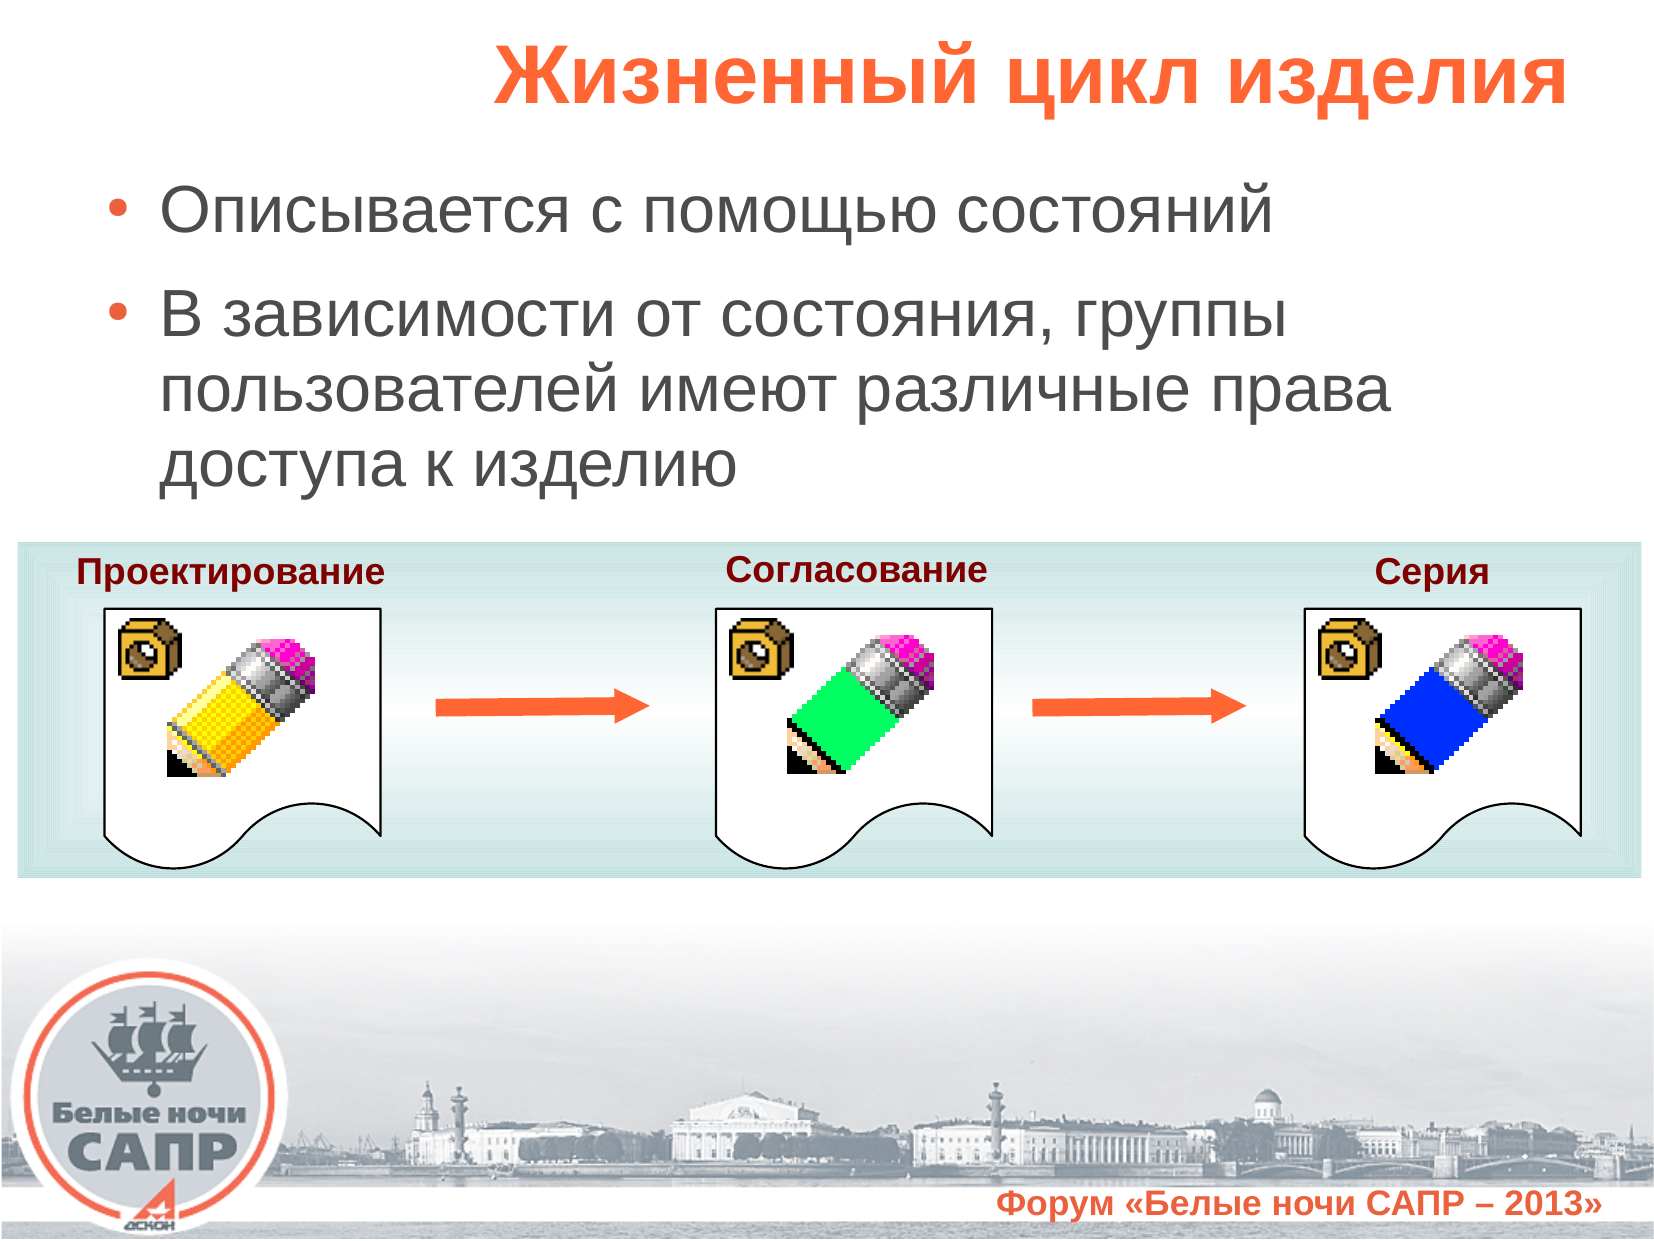

# Жизненный цикл изделия
Описывается с помощью состояний
В зависимости от состояния, группы пользователей имеют различные права доступа к изделию
Согласование
Проектирование
Серия